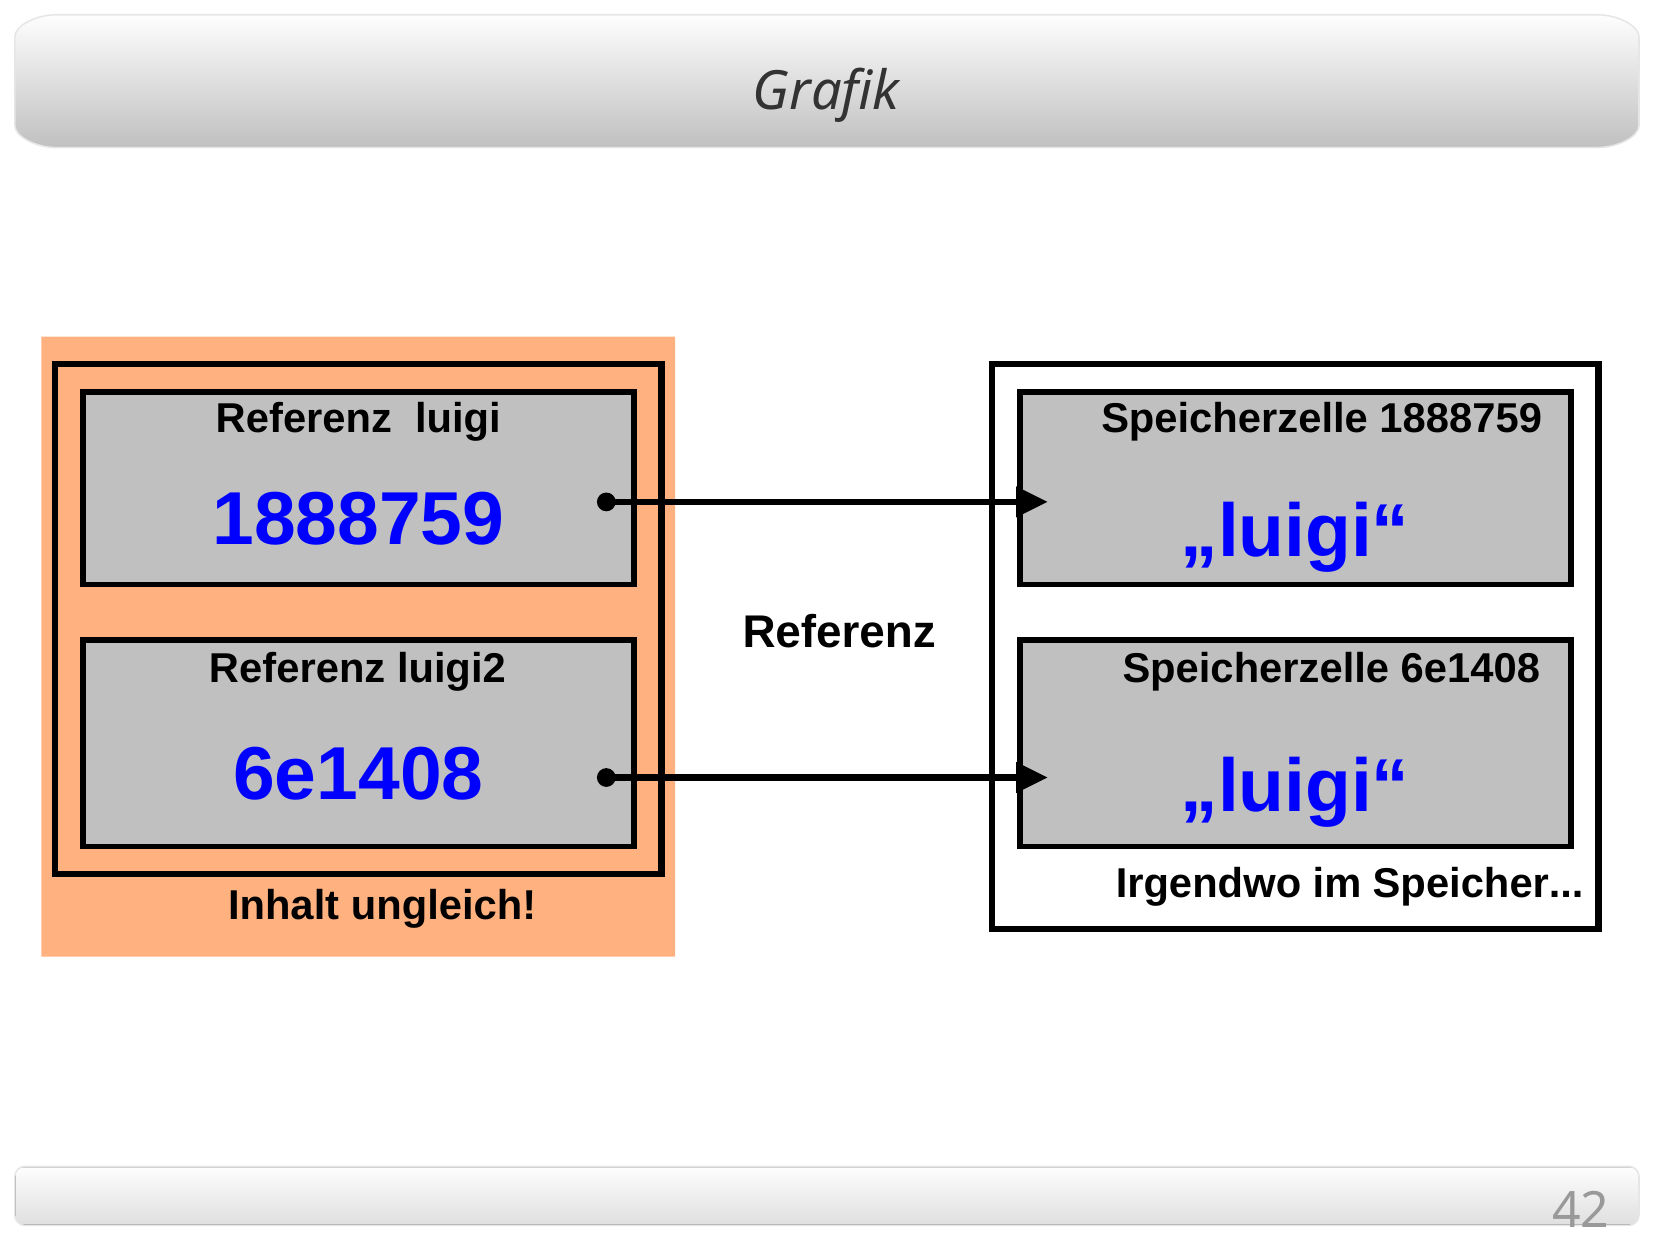

# Grafik
Inhalt ungleich!
1888759
6e1408
Referenz luigi
Referenz luigi2
„luigi“
„luigi“
Irgendwo im Speicher...
Speicherzelle 1888759
Speicherzelle 6e1408
Referenz